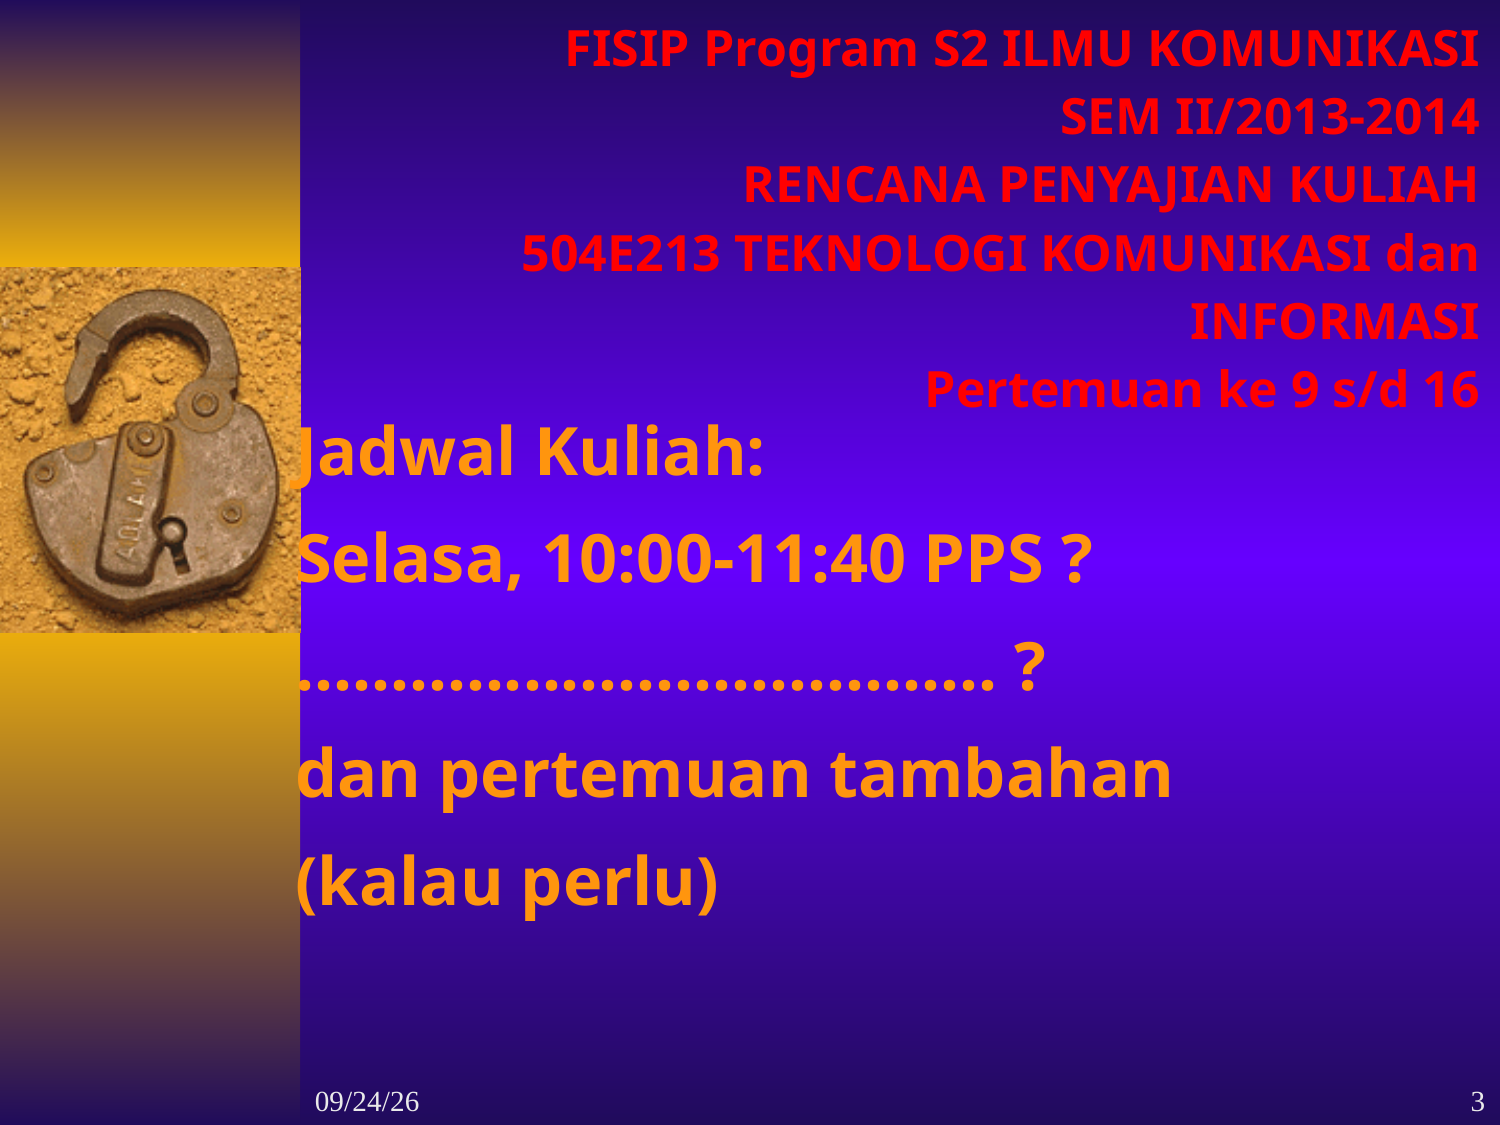

# FISIP Program S2 ILMU KOMUNIKASI SEM II/2013-2014 RENCANA PENYAJIAN KULIAH 504E213 TEKNOLOGI KOMUNIKASI dan INFORMASI Pertemuan ke 9 s/d 16
Jadwal Kuliah:
Selasa, 10:00-11:40 PPS ?
….................................. ?
dan pertemuan tambahan
(kalau perlu)
3